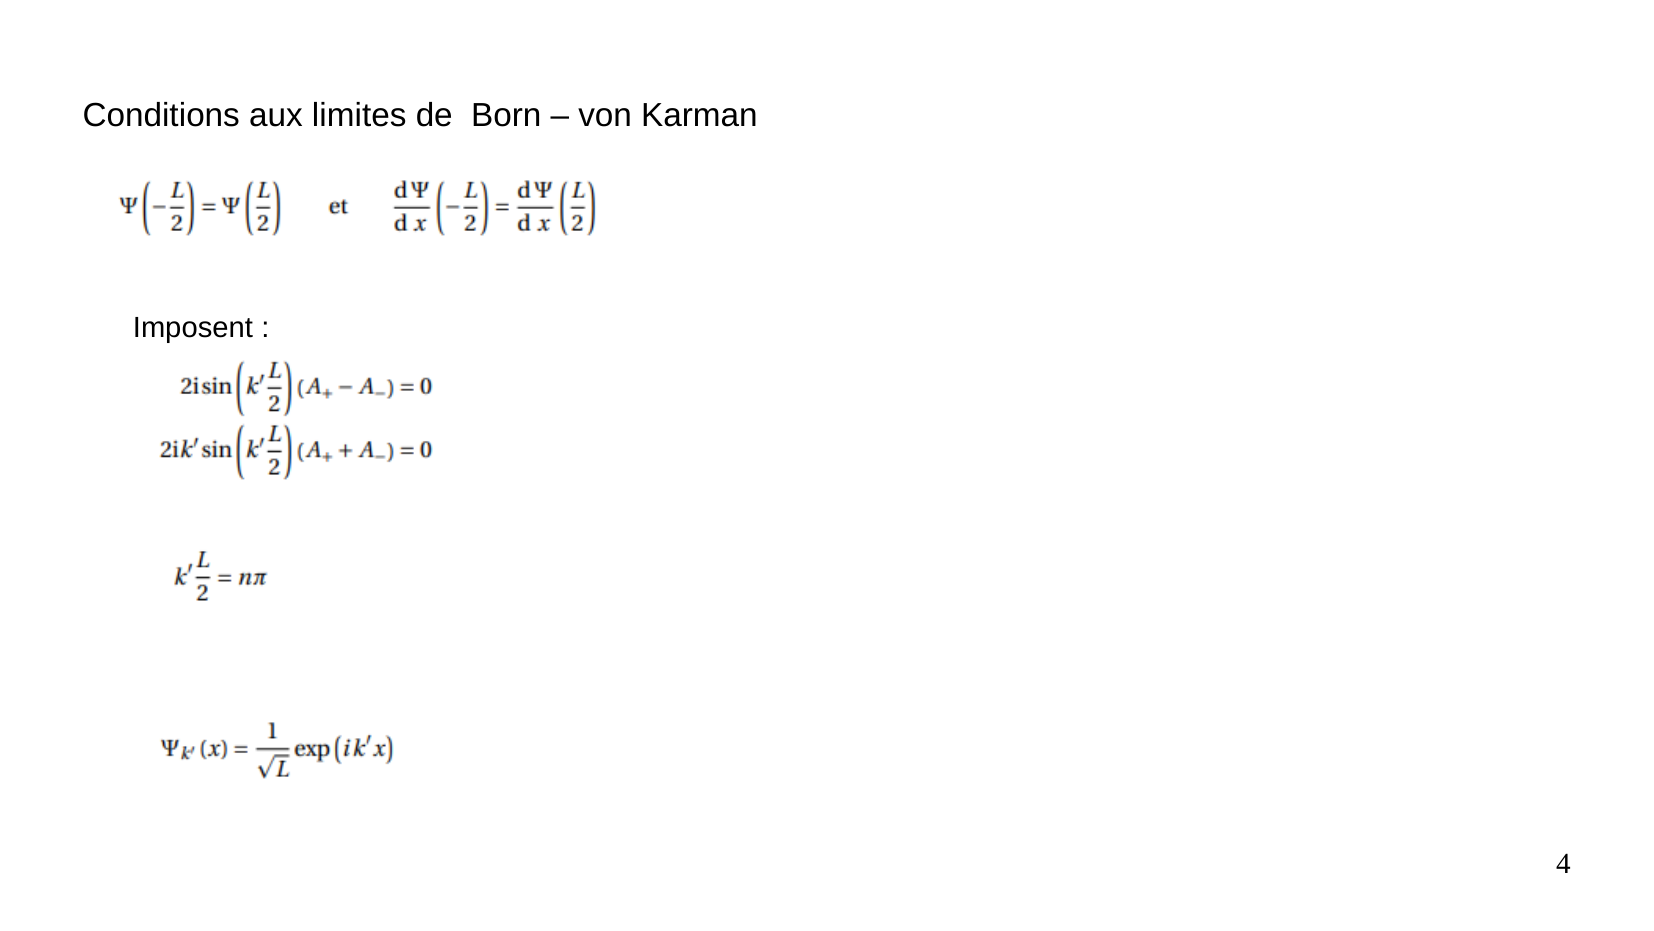

# Conditions aux limites de Born – von Karman
Imposent :
4